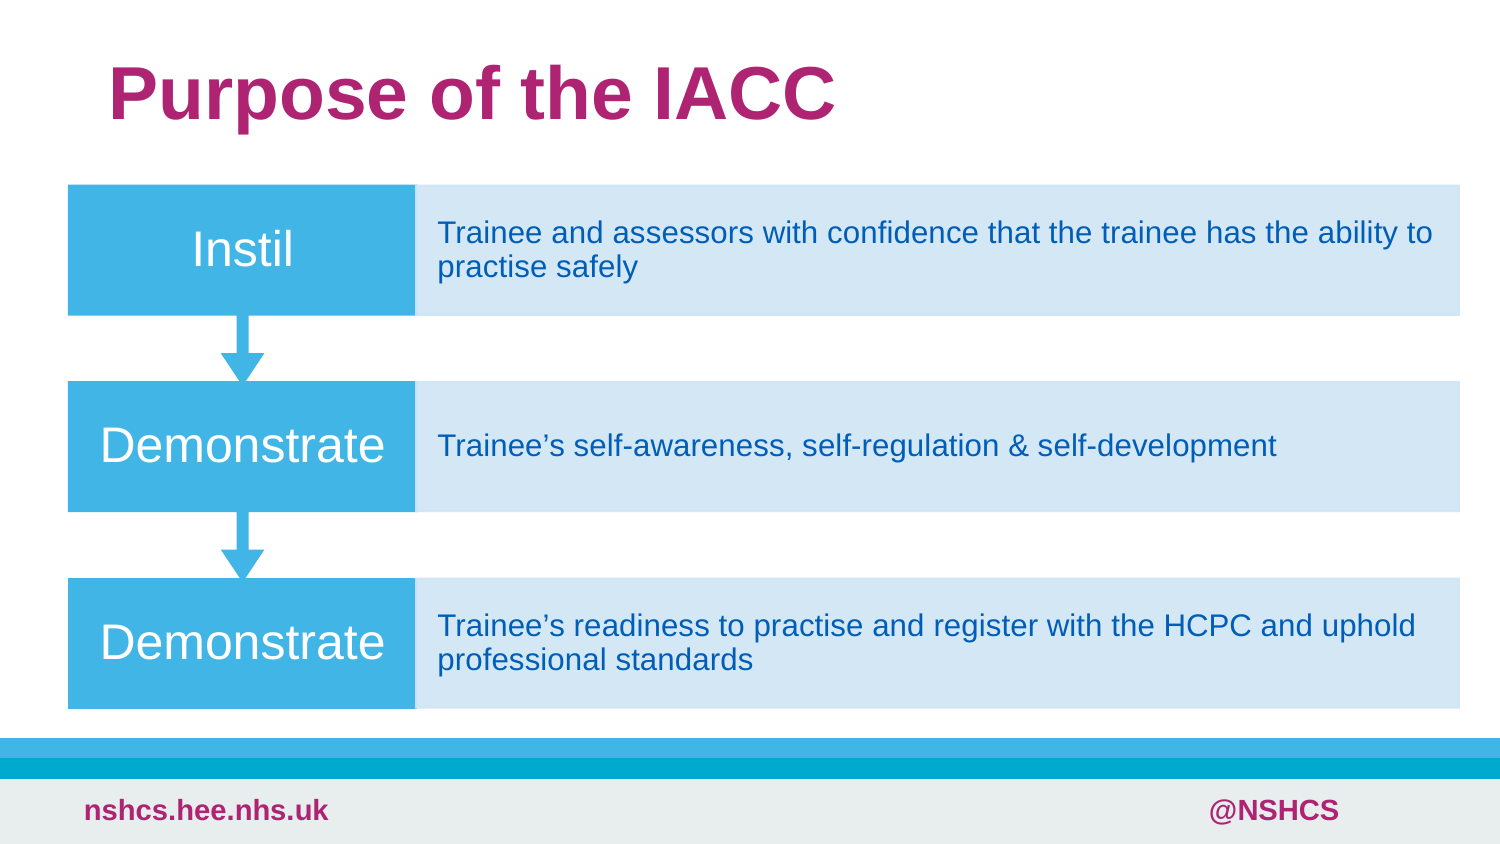

# Purpose of the IACC
Instil
Trainee and assessors with confidence that the trainee has the ability to practise safely
Demonstrate
Trainee’s self-awareness, self-regulation & self-development
Demonstrate
Trainee’s readiness to practise and register with the HCPC and uphold professional standards